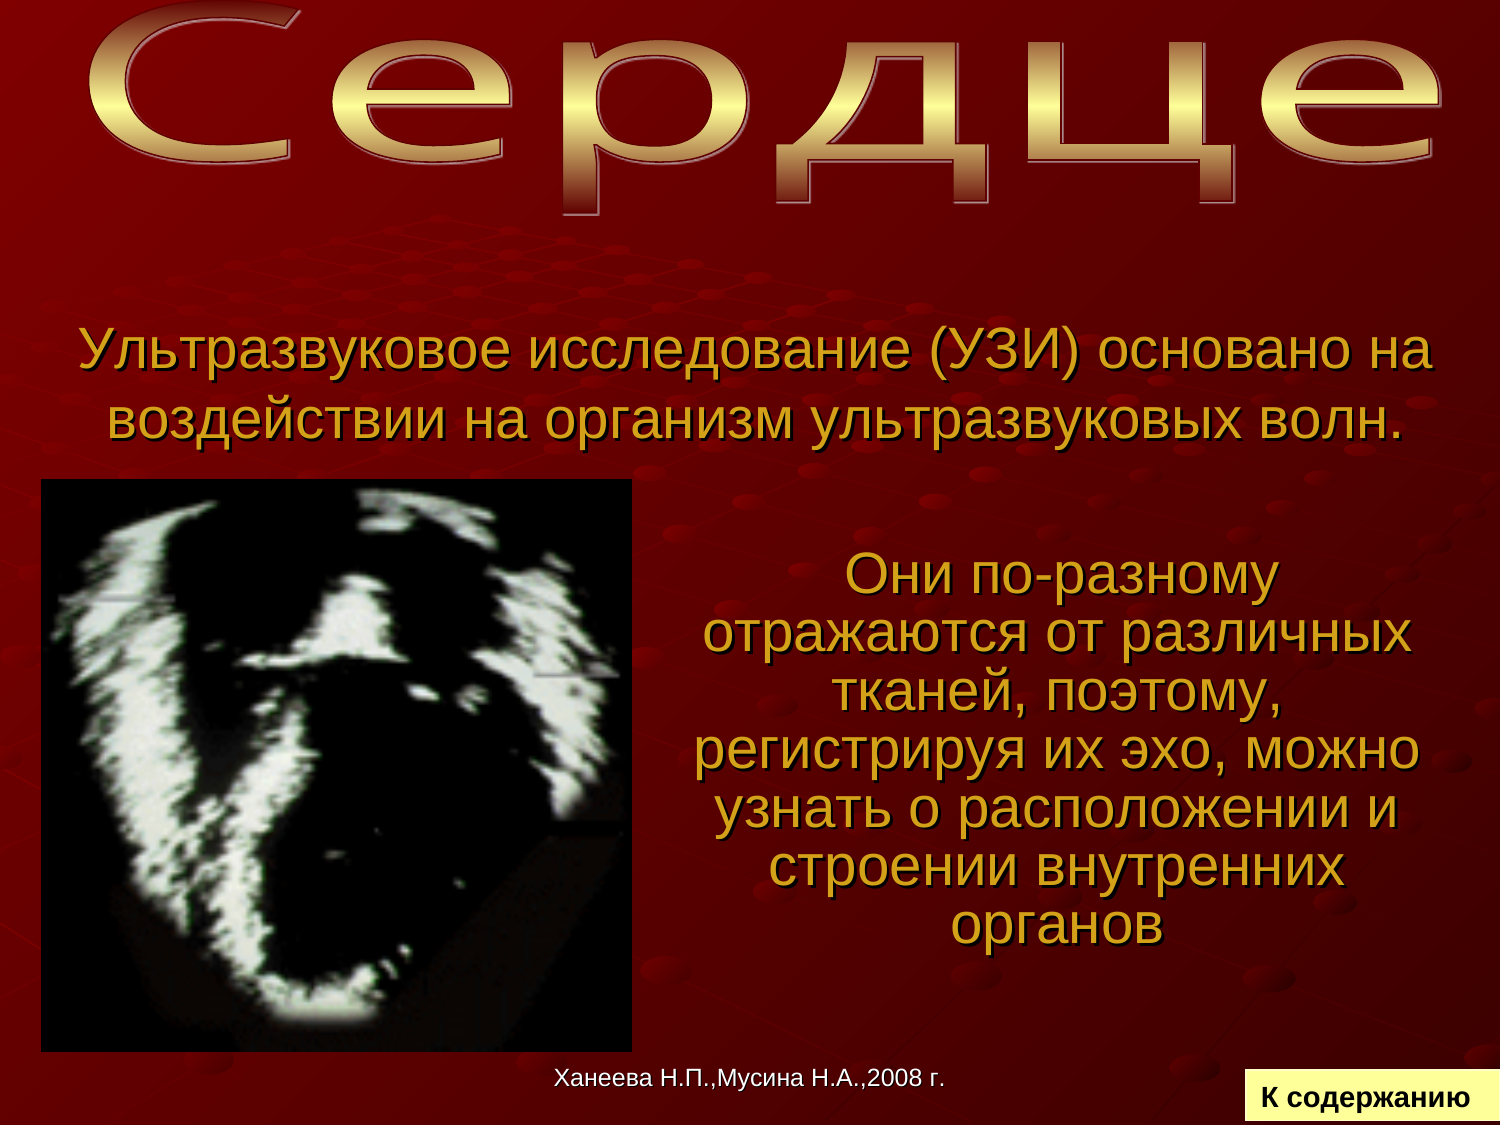

Сердце
Ультразвуковое исследование (УЗИ) основано на воздействии на организм ультразвуковых волн.
# Они по-разному отражаются от различных тканей, поэтому, регистрируя их эхо, можно узнать о расположении и строении внутренних органов
Ханеева Н.П.,Мусина Н.А.,2008 г.
К содержанию